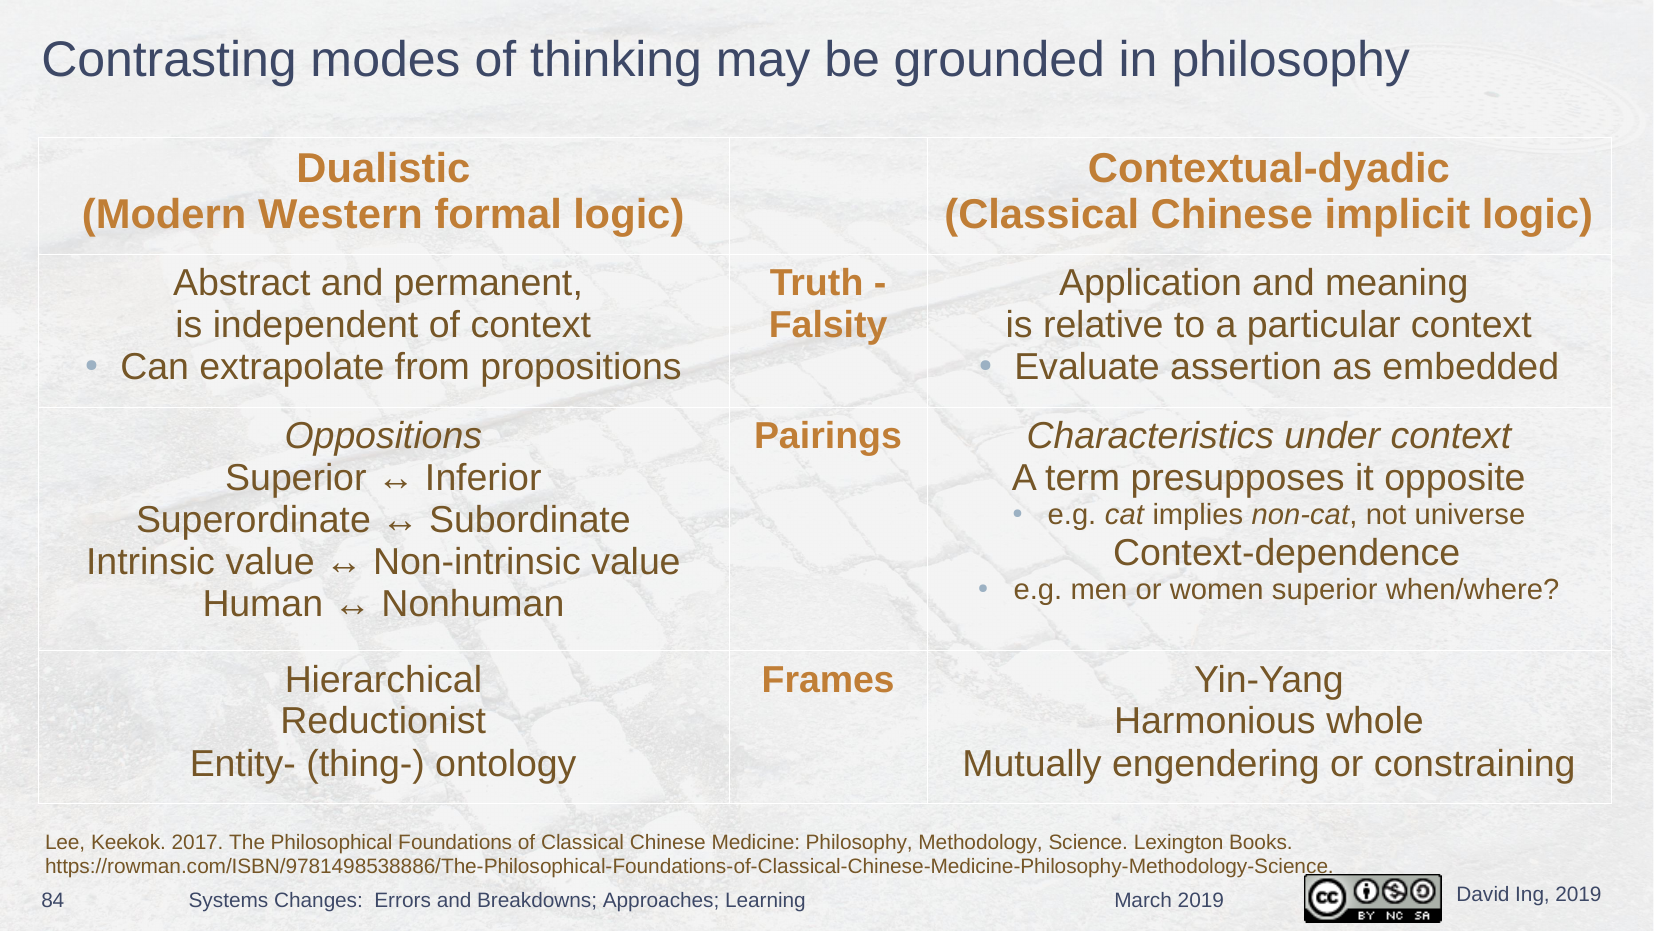

# Contrasting modes of thinking may be grounded in philosophy
| Dualistic (Modern Western formal logic) | | Contextual-dyadic (Classical Chinese implicit logic) |
| --- | --- | --- |
| Abstract and permanent, is independent of context Can extrapolate from propositions | Truth - Falsity | Application and meaning is relative to a particular context Evaluate assertion as embedded |
| Oppositions Superior ↔ Inferior Superordinate ↔ Subordinate Intrinsic value ↔ Non-intrinsic value Human ↔ Nonhuman | Pairings | Characteristics under context A term presupposes it opposite e.g. cat implies non-cat, not universe Context-dependence e.g. men or women superior when/where? |
| Hierarchical Reductionist Entity- (thing-) ontology | Frames | Yin-Yang Harmonious whole Mutually engendering or constraining |
Lee, Keekok. 2017. The Philosophical Foundations of Classical Chinese Medicine: Philosophy, Methodology, Science. Lexington Books. https://rowman.com/ISBN/9781498538886/The-Philosophical-Foundations-of-Classical-Chinese-Medicine-Philosophy-Methodology-Science.
Systems Changes: Errors and Breakdowns; Approaches; Learning
March 2019